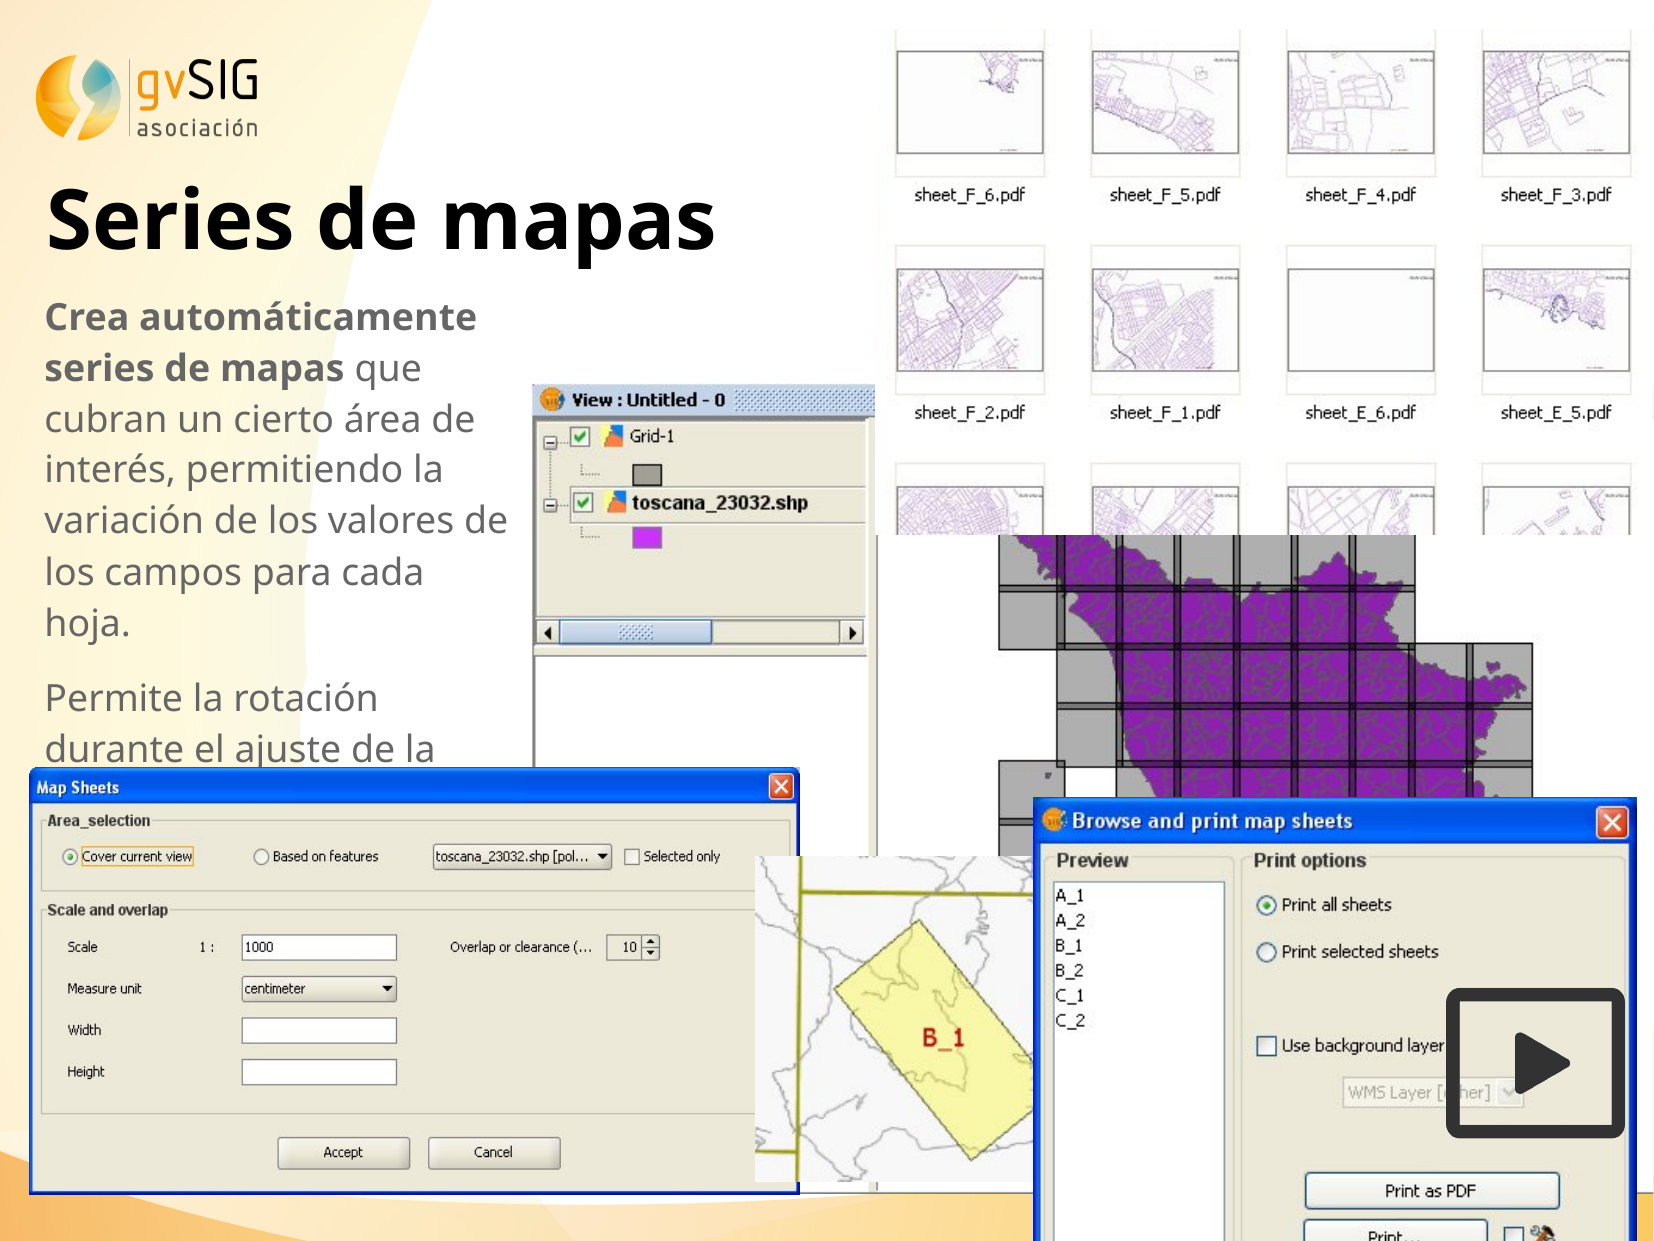

# Series de mapas
Crea automáticamente series de mapas que cubran un cierto área de interés, permitiendo la variación de los valores de los campos para cada hoja.
Permite la rotación durante el ajuste de la zona de cada hoja.